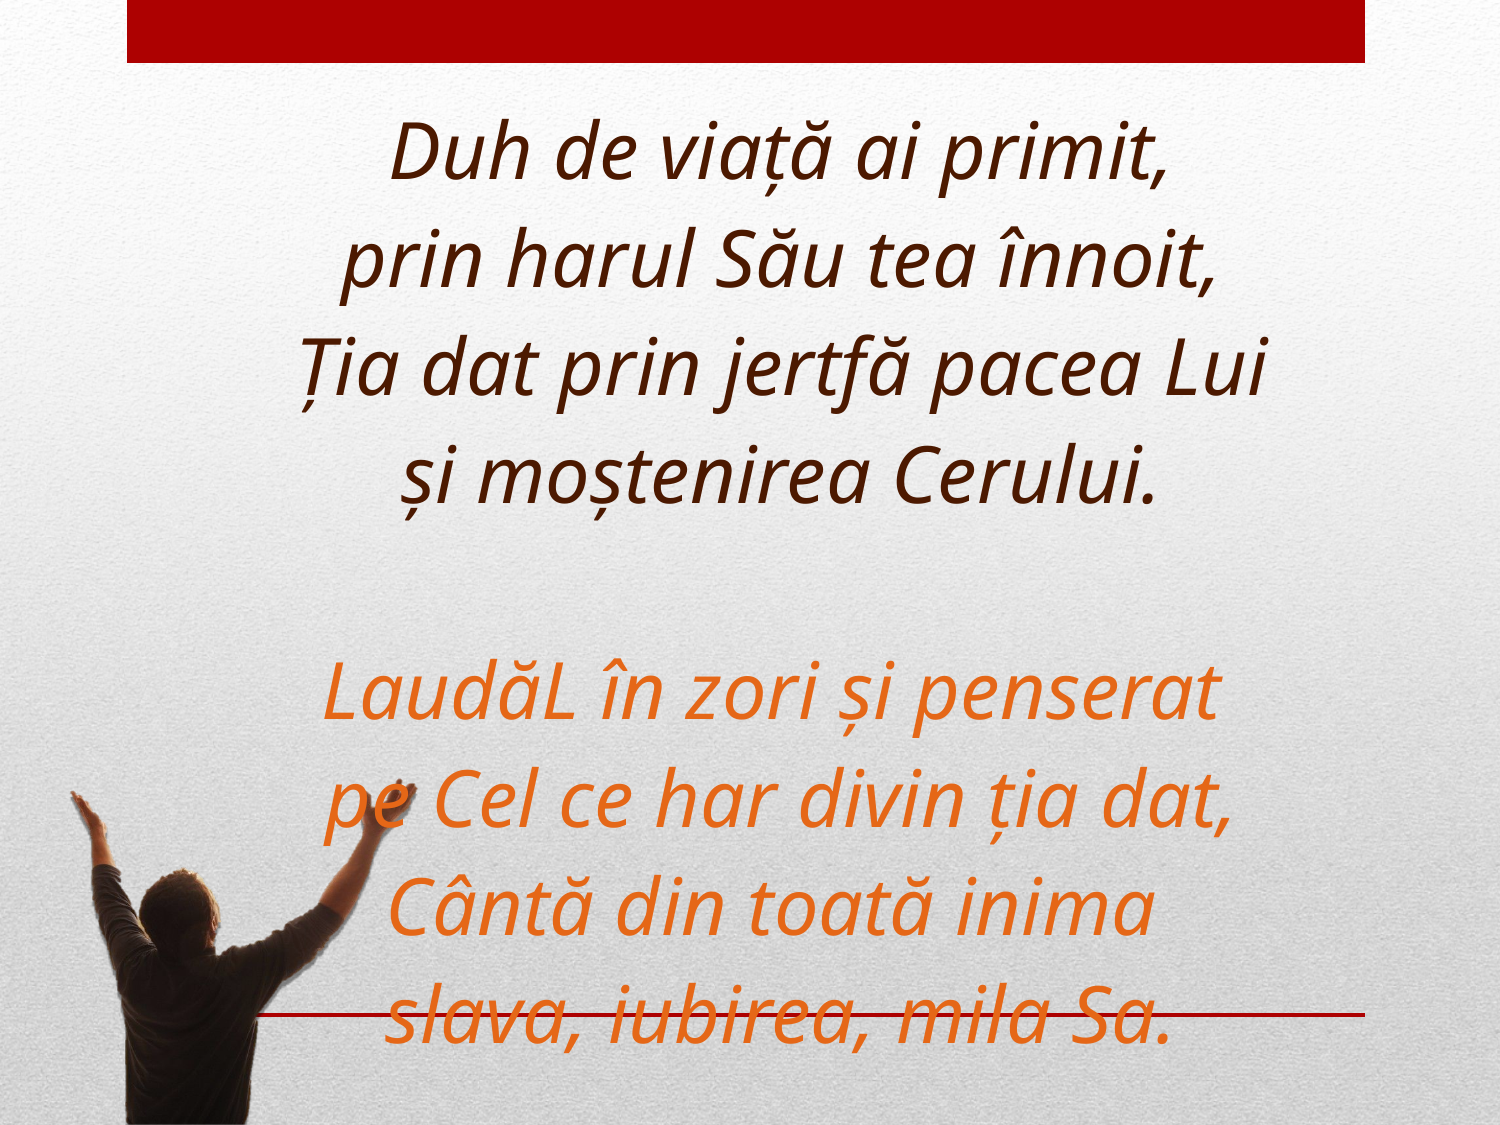

Duh de viaţă ai primit,
prin harul Său te­a înnoit,
Ţi­a dat prin jertfă pacea Lui
şi moştenirea Cerului.
Laudă­L în zori şi pe­nserat
pe Cel ce har divin ţi­a dat,
Cântă din toată inima
slava, iubirea, mila Sa.